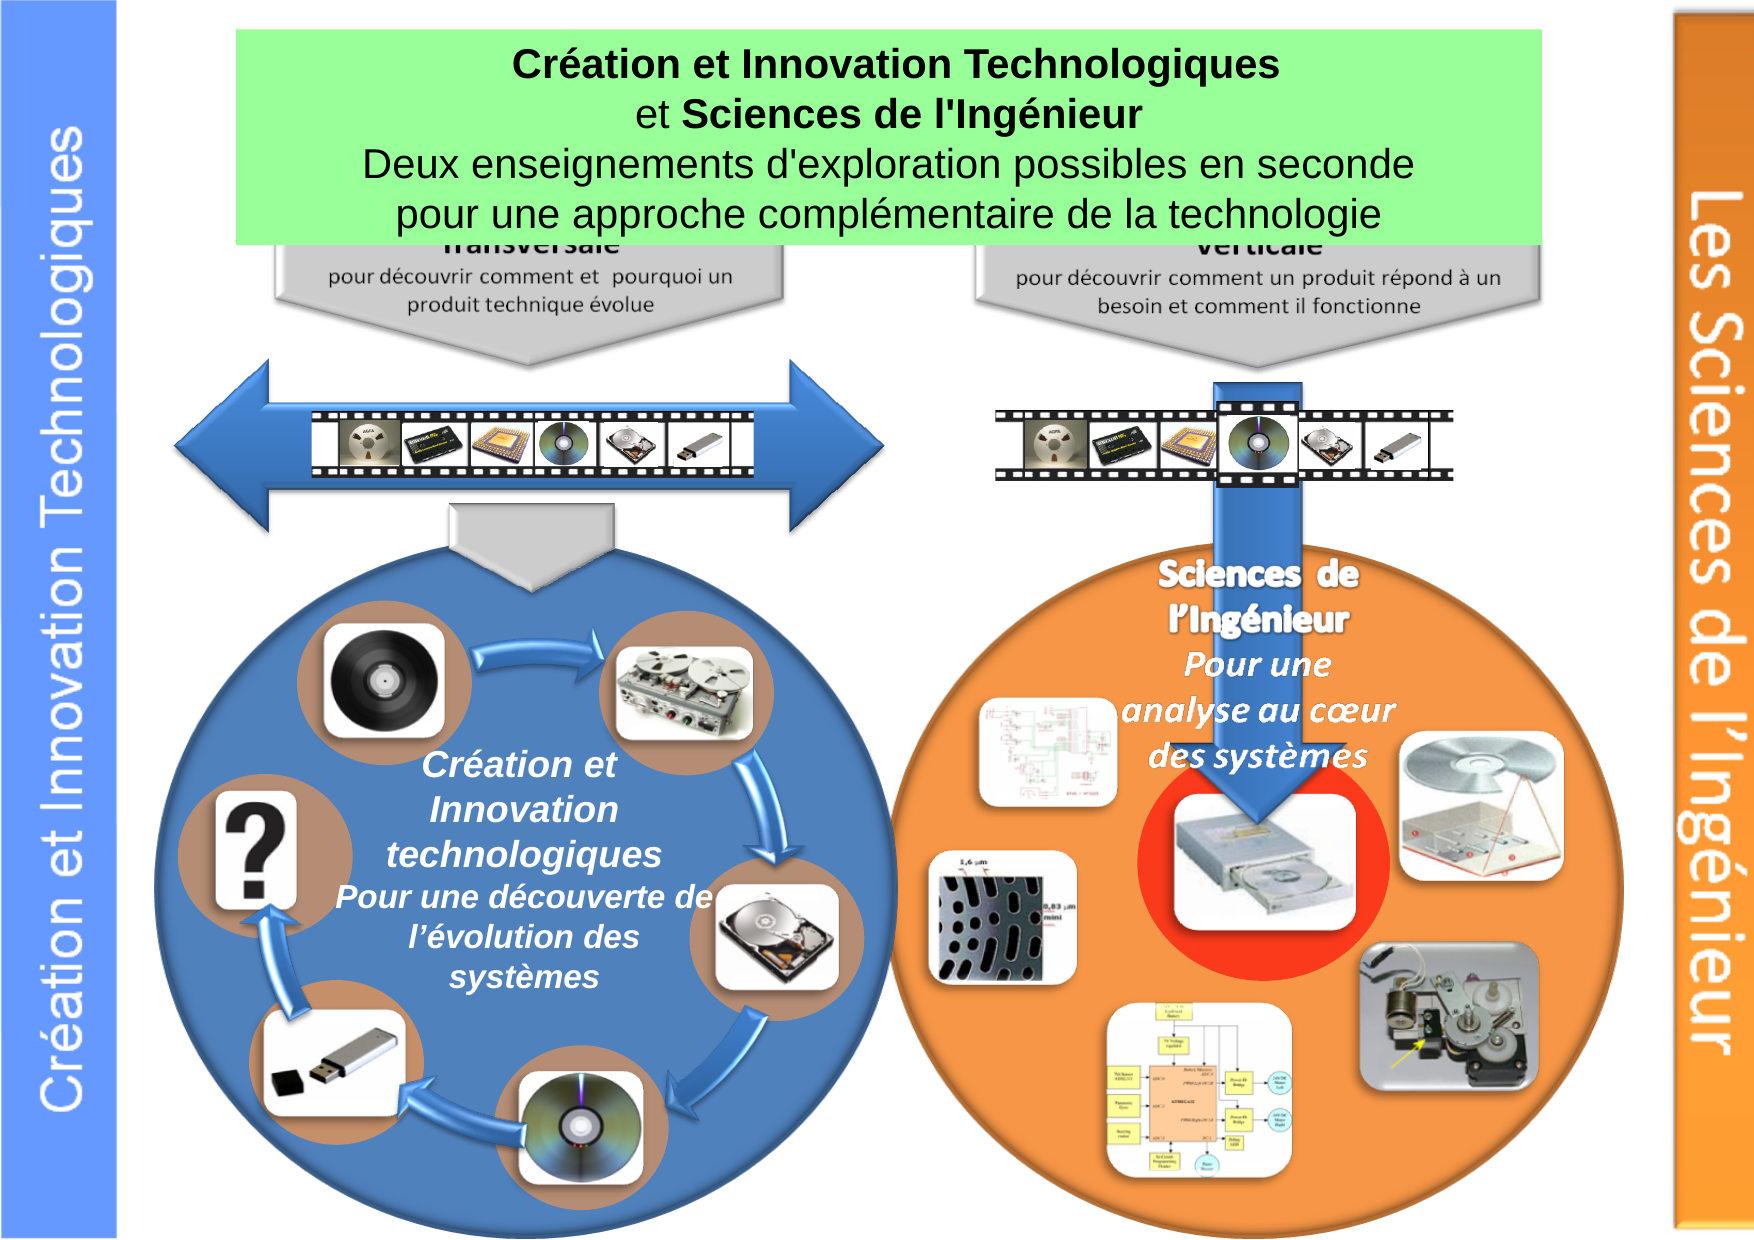

Création et Innovation Technologiques
et Sciences de l'Ingénieur
Deux enseignements d'exploration possibles en seconde
pour une approche complémentaire de la technologie
Création et
Innovation
technologiques
Pour une découverte de l’évolution des systèmes